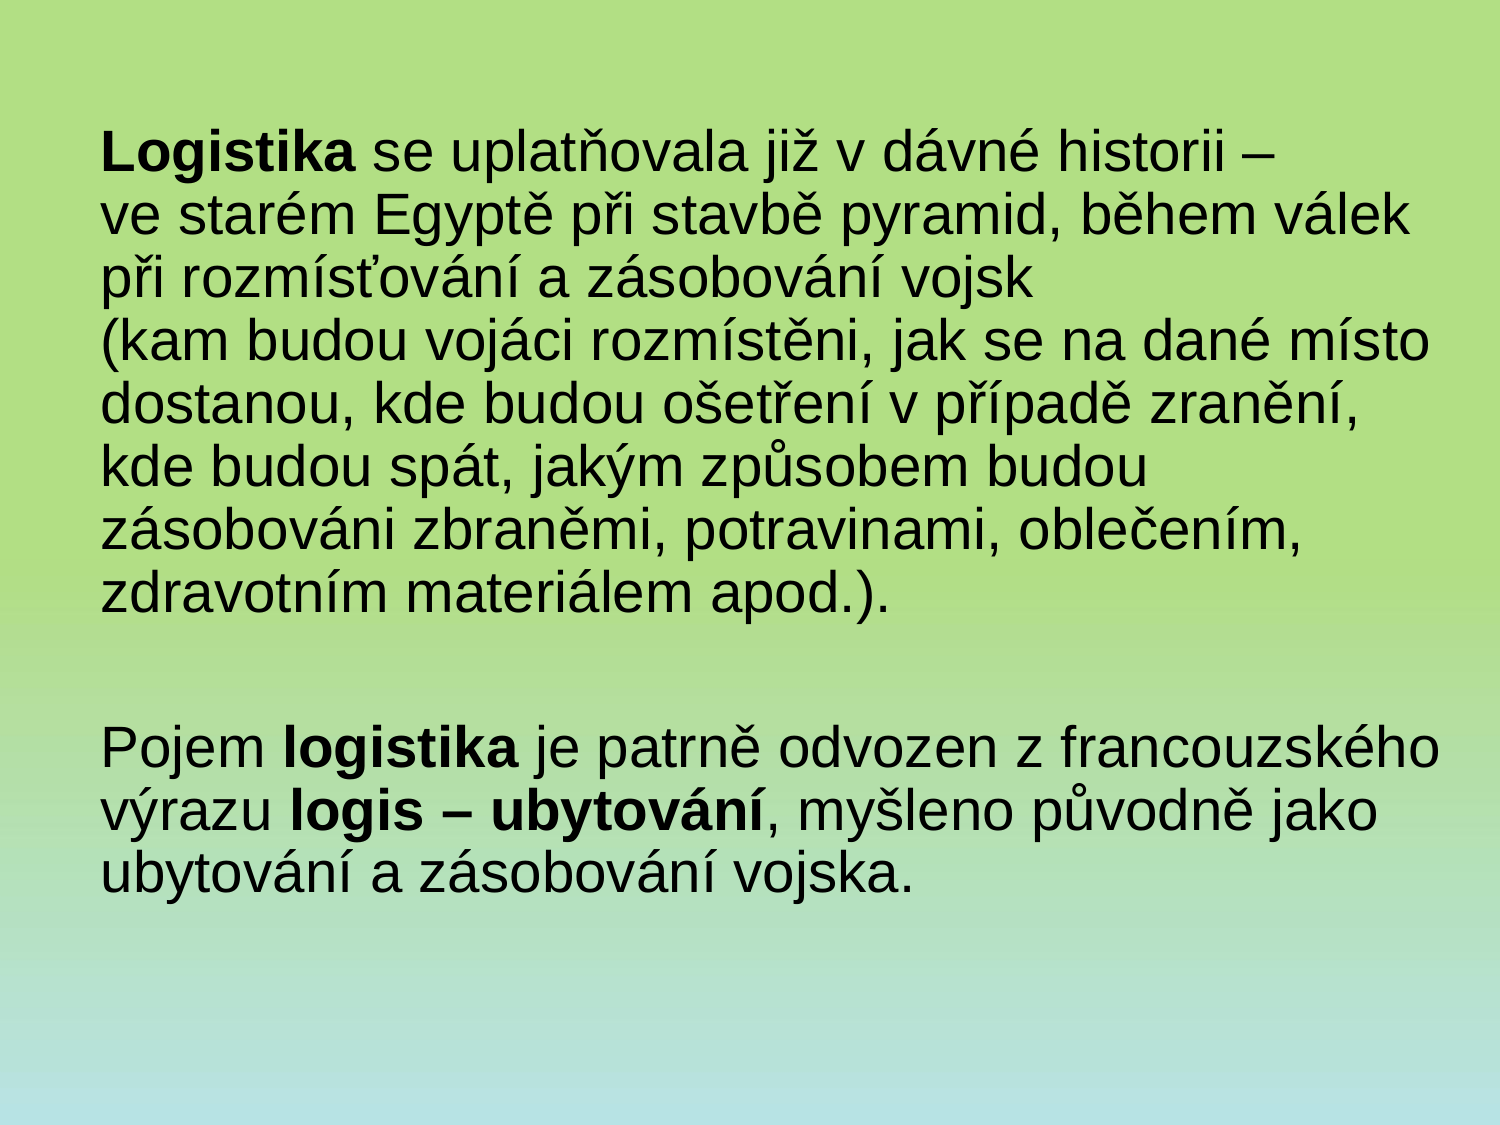

# Logistika se uplatňovala již v dávné historii – ve starém Egyptě při stavbě pyramid, během válek při rozmísťování a zásobování vojsk (kam budou vojáci rozmístěni, jak se na dané místo dostanou, kde budou ošetření v případě zranění, kde budou spát, jakým způsobem budou zásobováni zbraněmi, potravinami, oblečením, zdravotním materiálem apod.).
	Pojem logistika je patrně odvozen z francouzského výrazu logis – ubytování, myšleno původně jako ubytování a zásobování vojska.